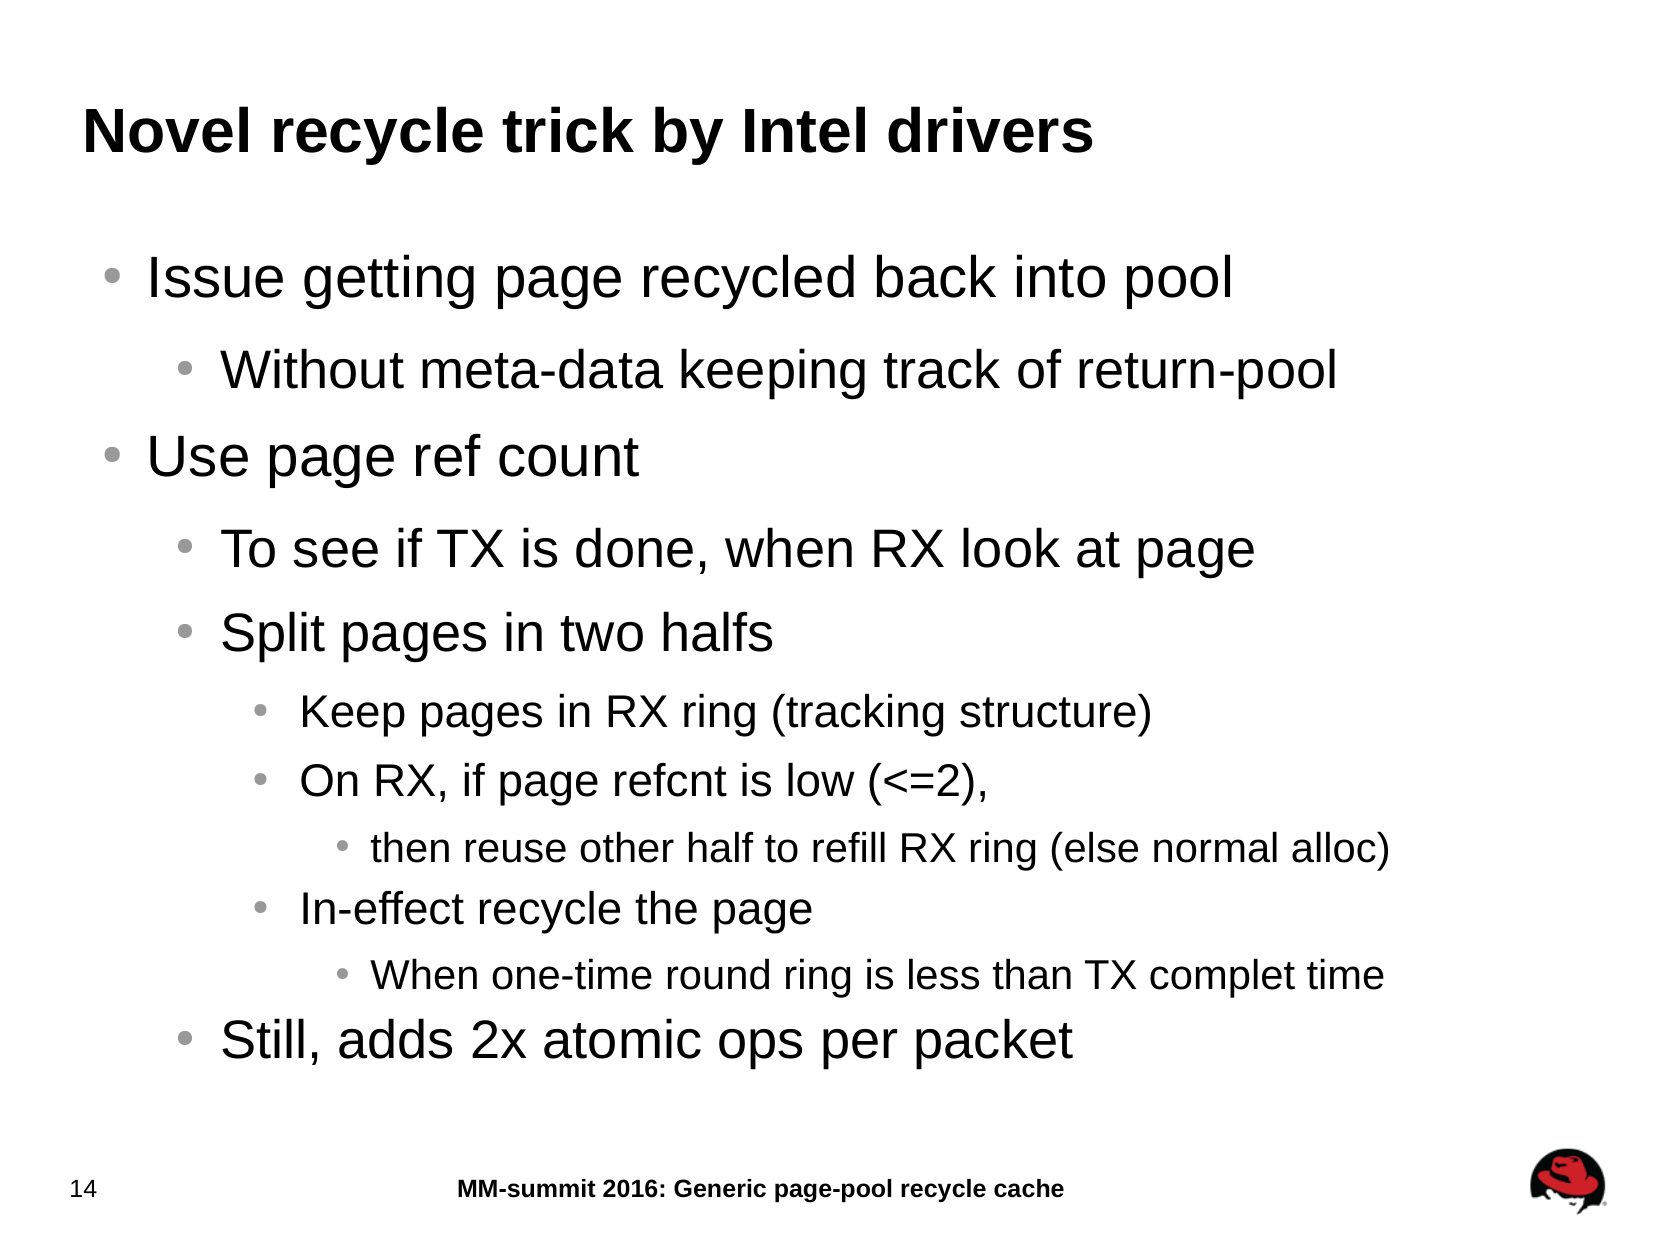

# Novel recycle trick by Intel drivers
Issue getting page recycled back into pool
Without meta-data keeping track of return-pool
Use page ref count
To see if TX is done, when RX look at page
Split pages in two halfs
Keep pages in RX ring (tracking structure)
On RX, if page refcnt is low (<=2),
then reuse other half to refill RX ring (else normal alloc)
In-effect recycle the page
When one-time round ring is less than TX complet time
Still, adds 2x atomic ops per packet